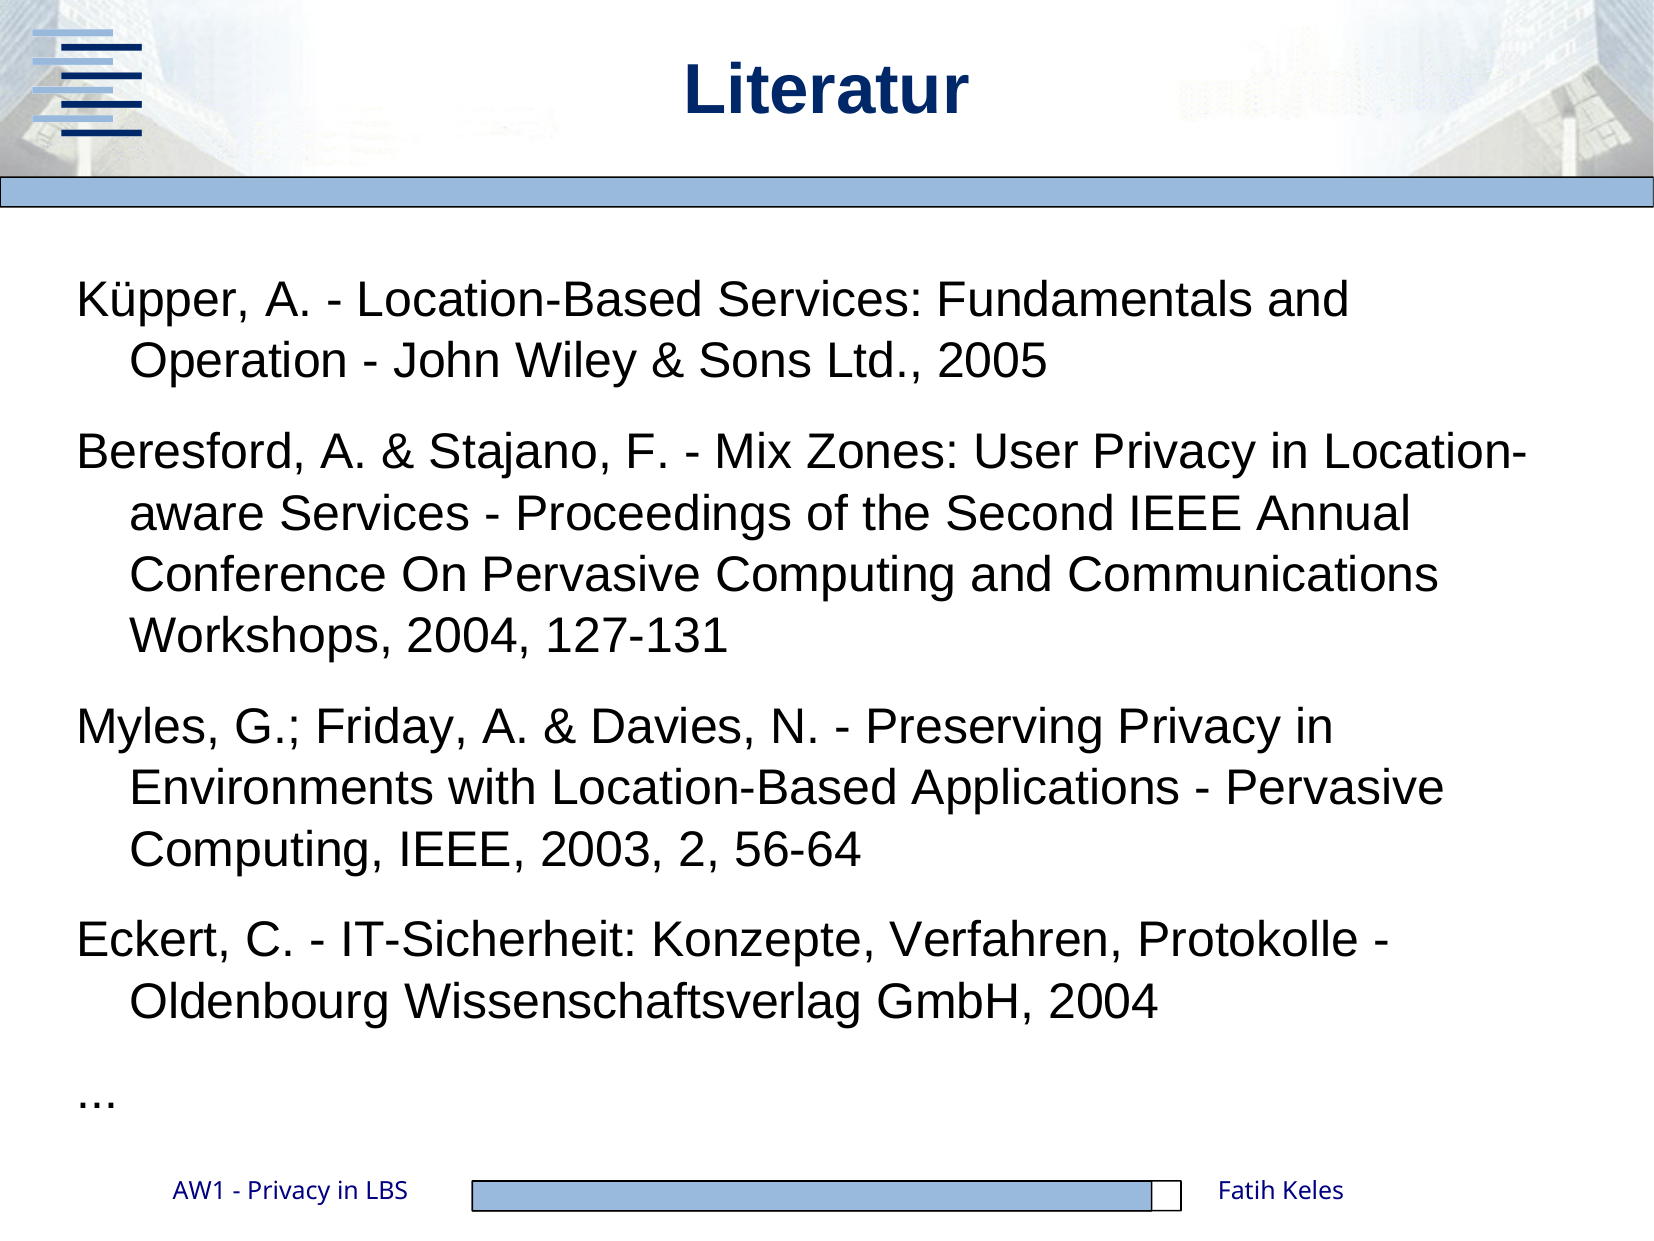

# Literatur
Küpper, A. - Location-Based Services: Fundamentals and Operation - John Wiley & Sons Ltd., 2005
Beresford, A. & Stajano, F. - Mix Zones: User Privacy in Location-aware Services - Proceedings of the Second IEEE Annual Conference On Pervasive Computing and Communications Workshops, 2004, 127-131
Myles, G.; Friday, A. & Davies, N. - Preserving Privacy in Environments with Location-Based Applications - Pervasive Computing, IEEE, 2003, 2, 56-64
Eckert, C. - IT-Sicherheit: Konzepte, Verfahren, Protokolle - Oldenbourg Wissenschaftsverlag GmbH, 2004
...